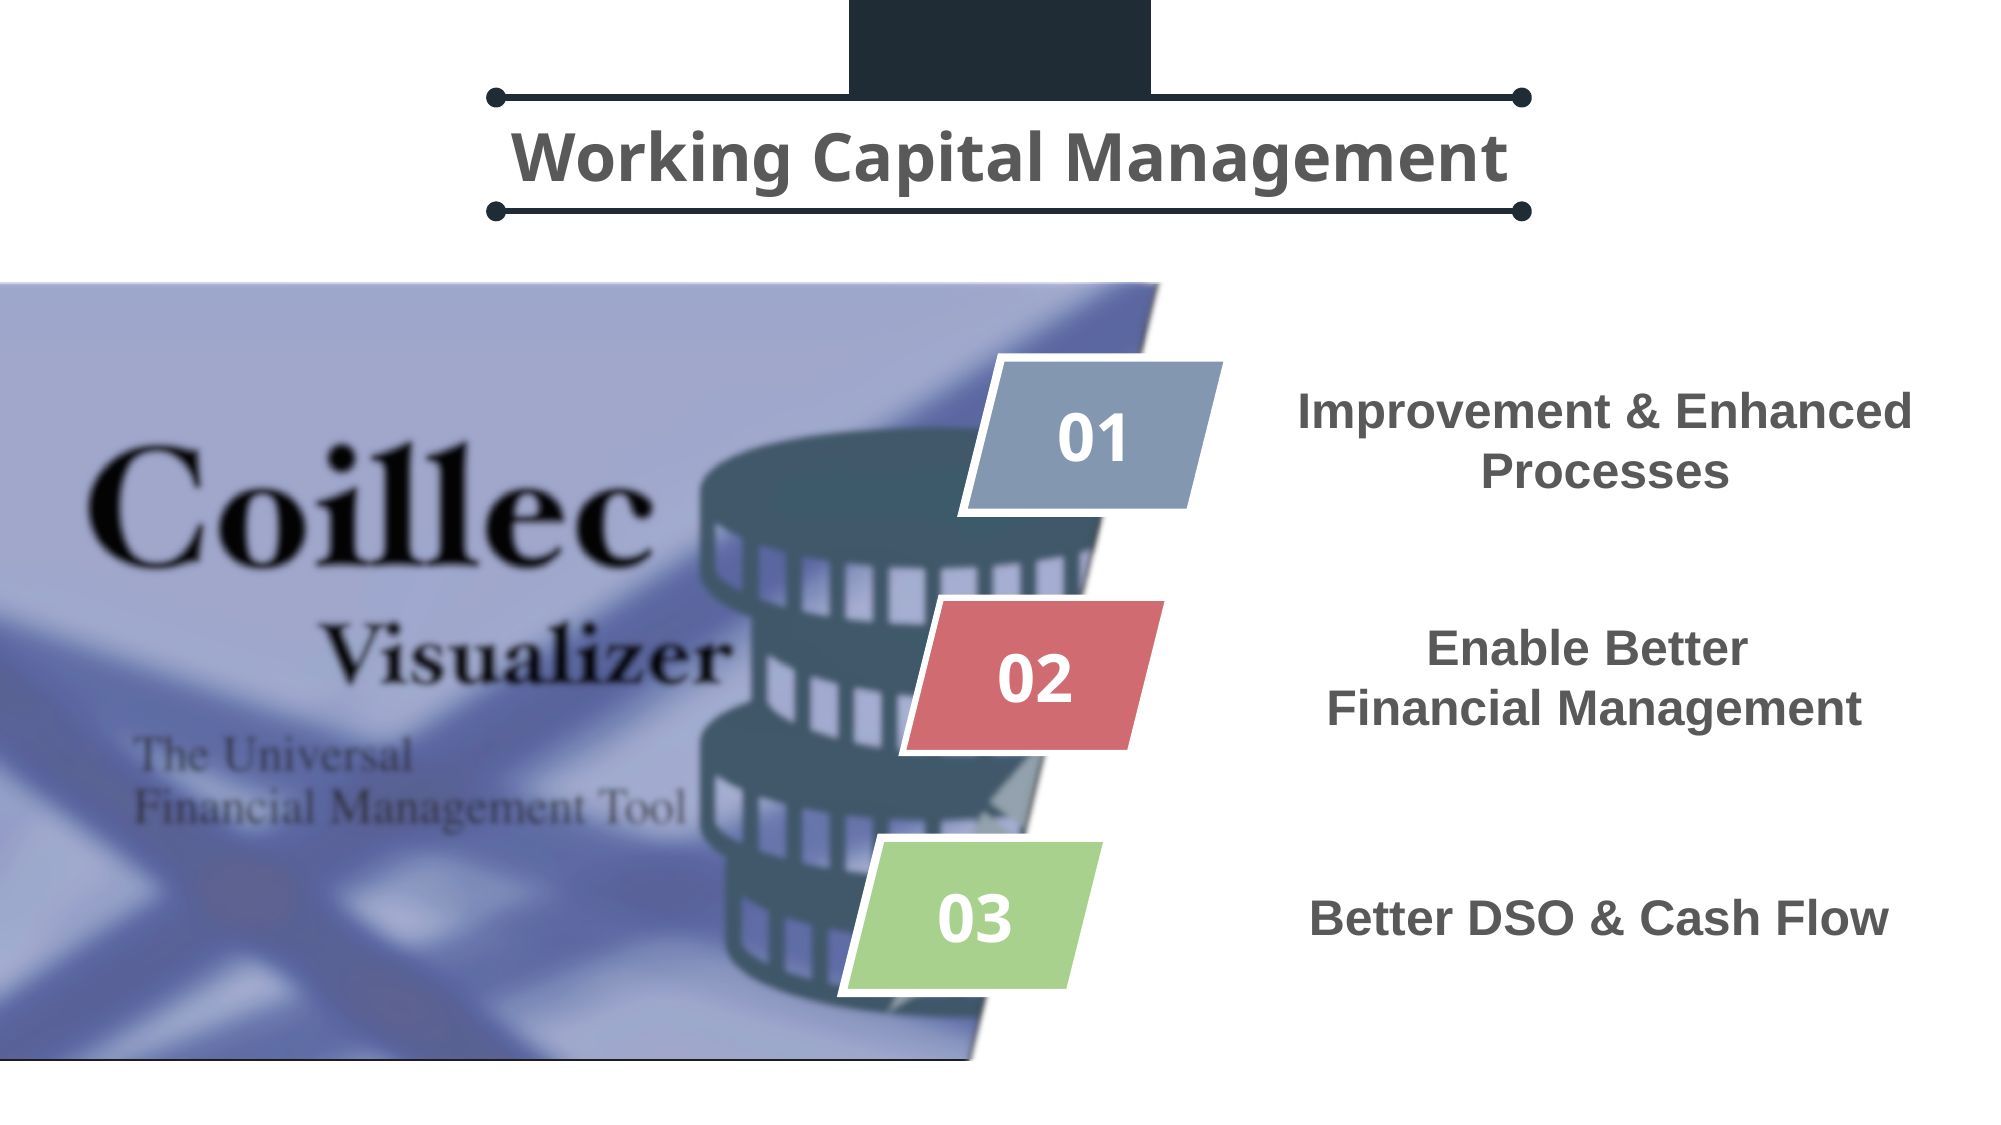

Working Capital Management
01
Improvement & Enhanced
Processes
02
Enable Better
Financial Management
03
Better DSO & Cash Flow